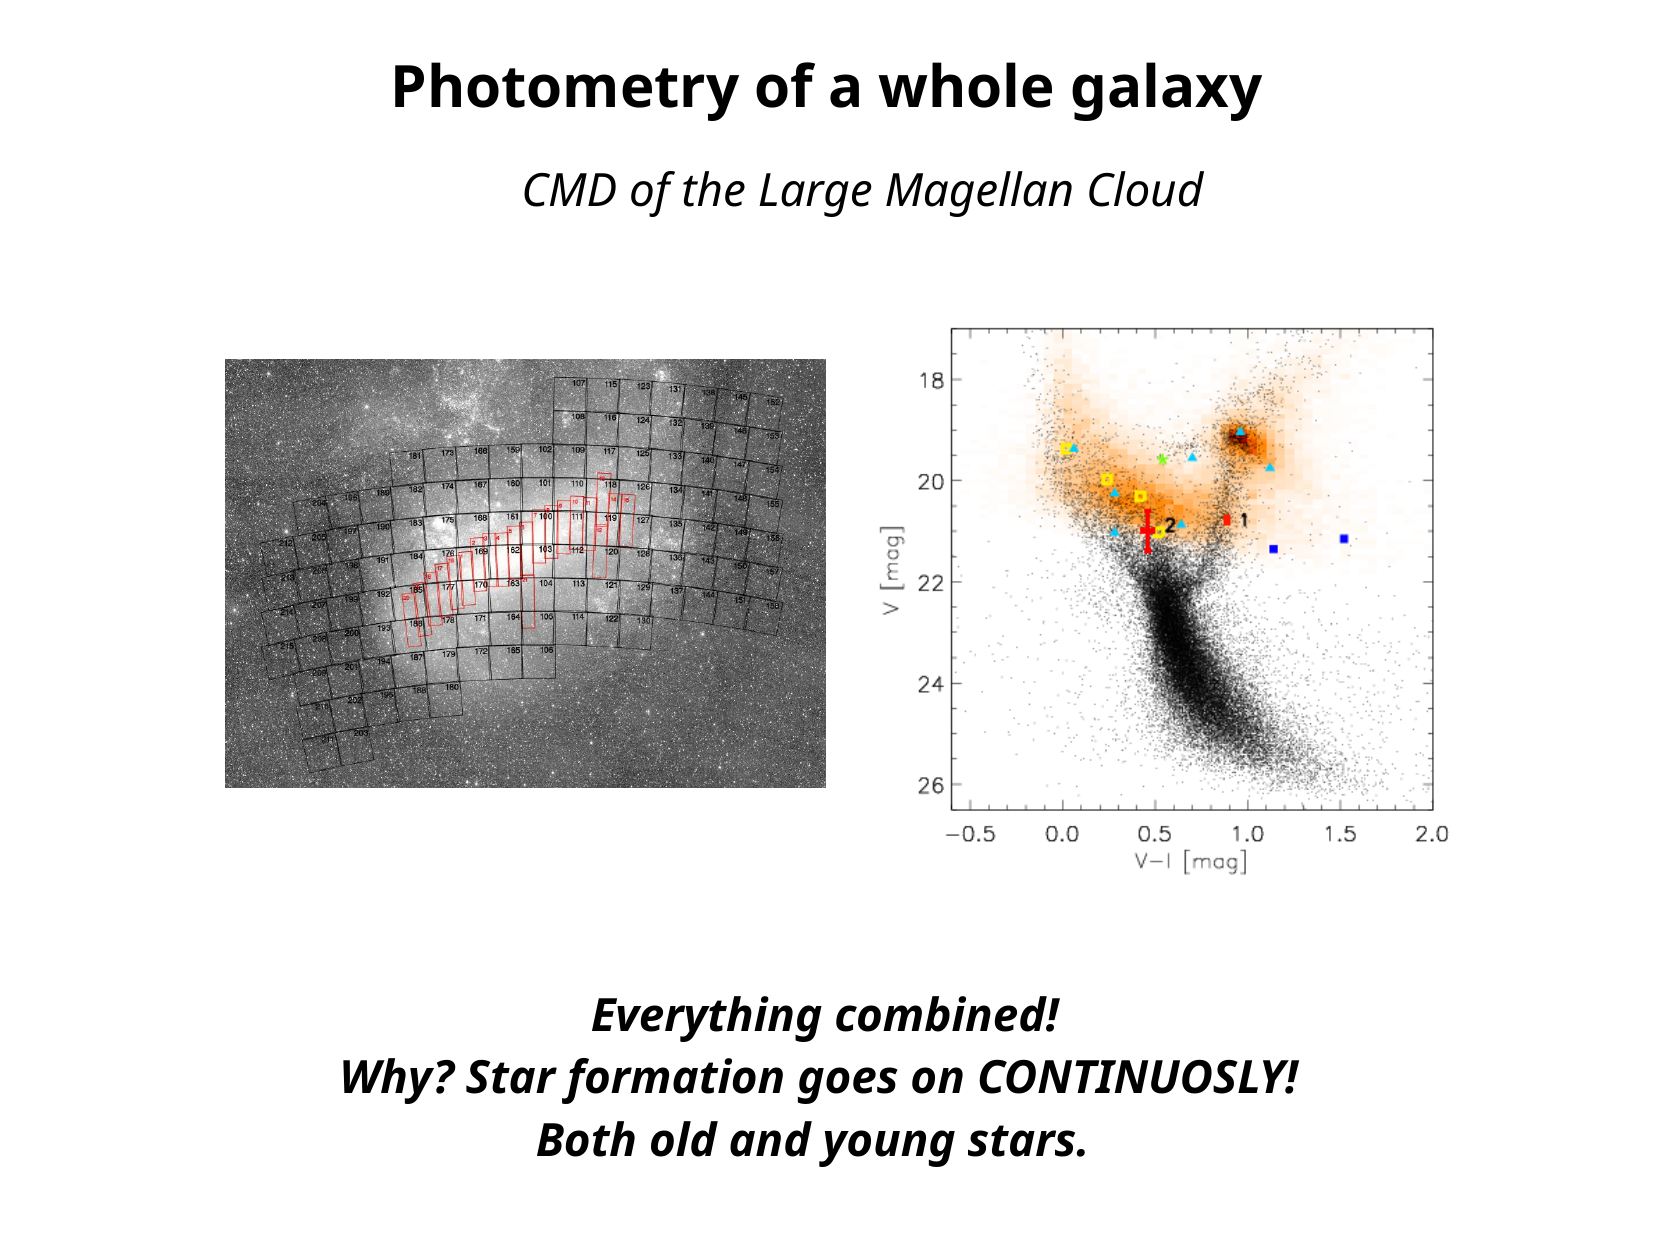

Photometry of a whole galaxy
CMD of the Large Magellan Cloud
Everything combined!
Why? Star formation goes on CONTINUOSLY!
Both old and young stars.